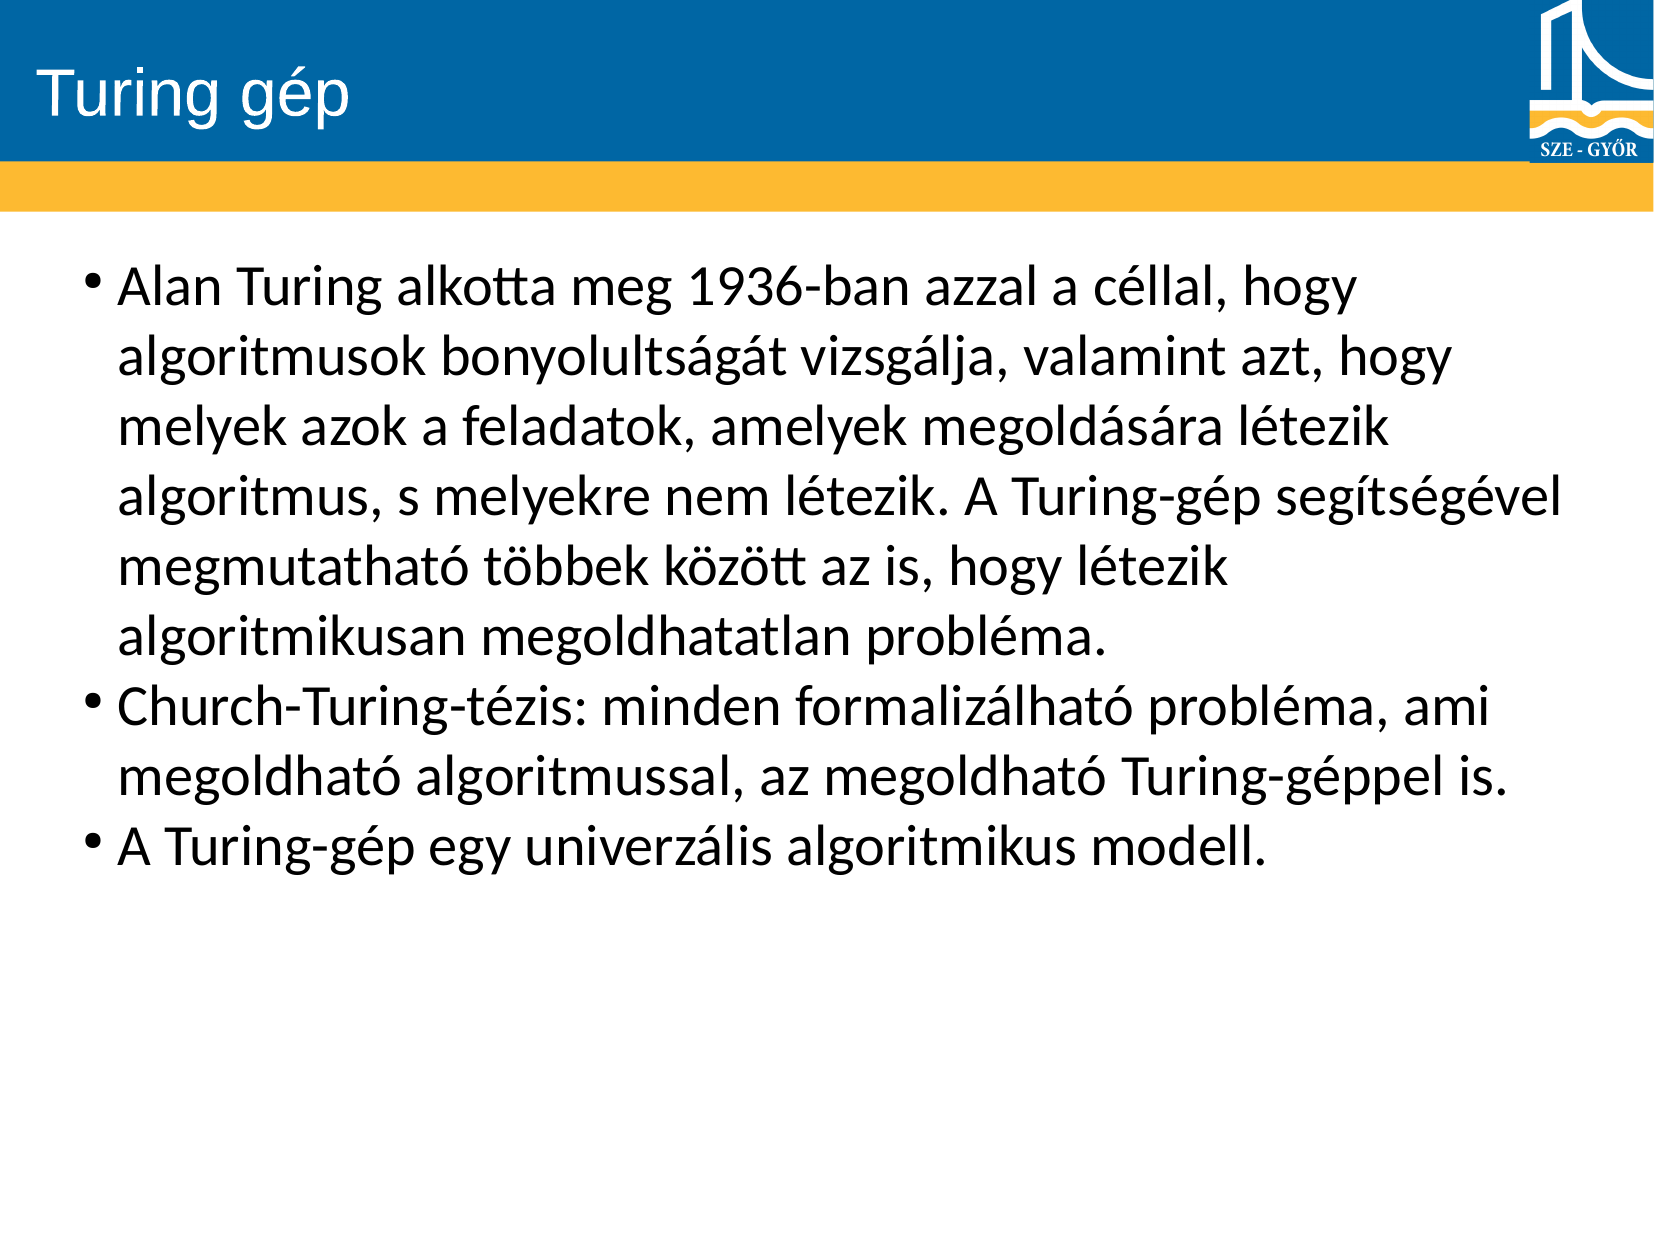

Turing gép
Alan Turing alkotta meg 1936-ban azzal a céllal, hogy algoritmusok bonyolultságát vizsgálja, valamint azt, hogy melyek azok a feladatok, amelyek megoldására létezik algoritmus, s melyekre nem létezik. A Turing-gép segítségével megmutatható többek között az is, hogy létezik algoritmikusan megoldhatatlan probléma.
Church-Turing-tézis: minden formalizálható probléma, ami megoldható algoritmussal, az megoldható Turing-géppel is.
A Turing-gép egy univerzális algoritmikus modell.